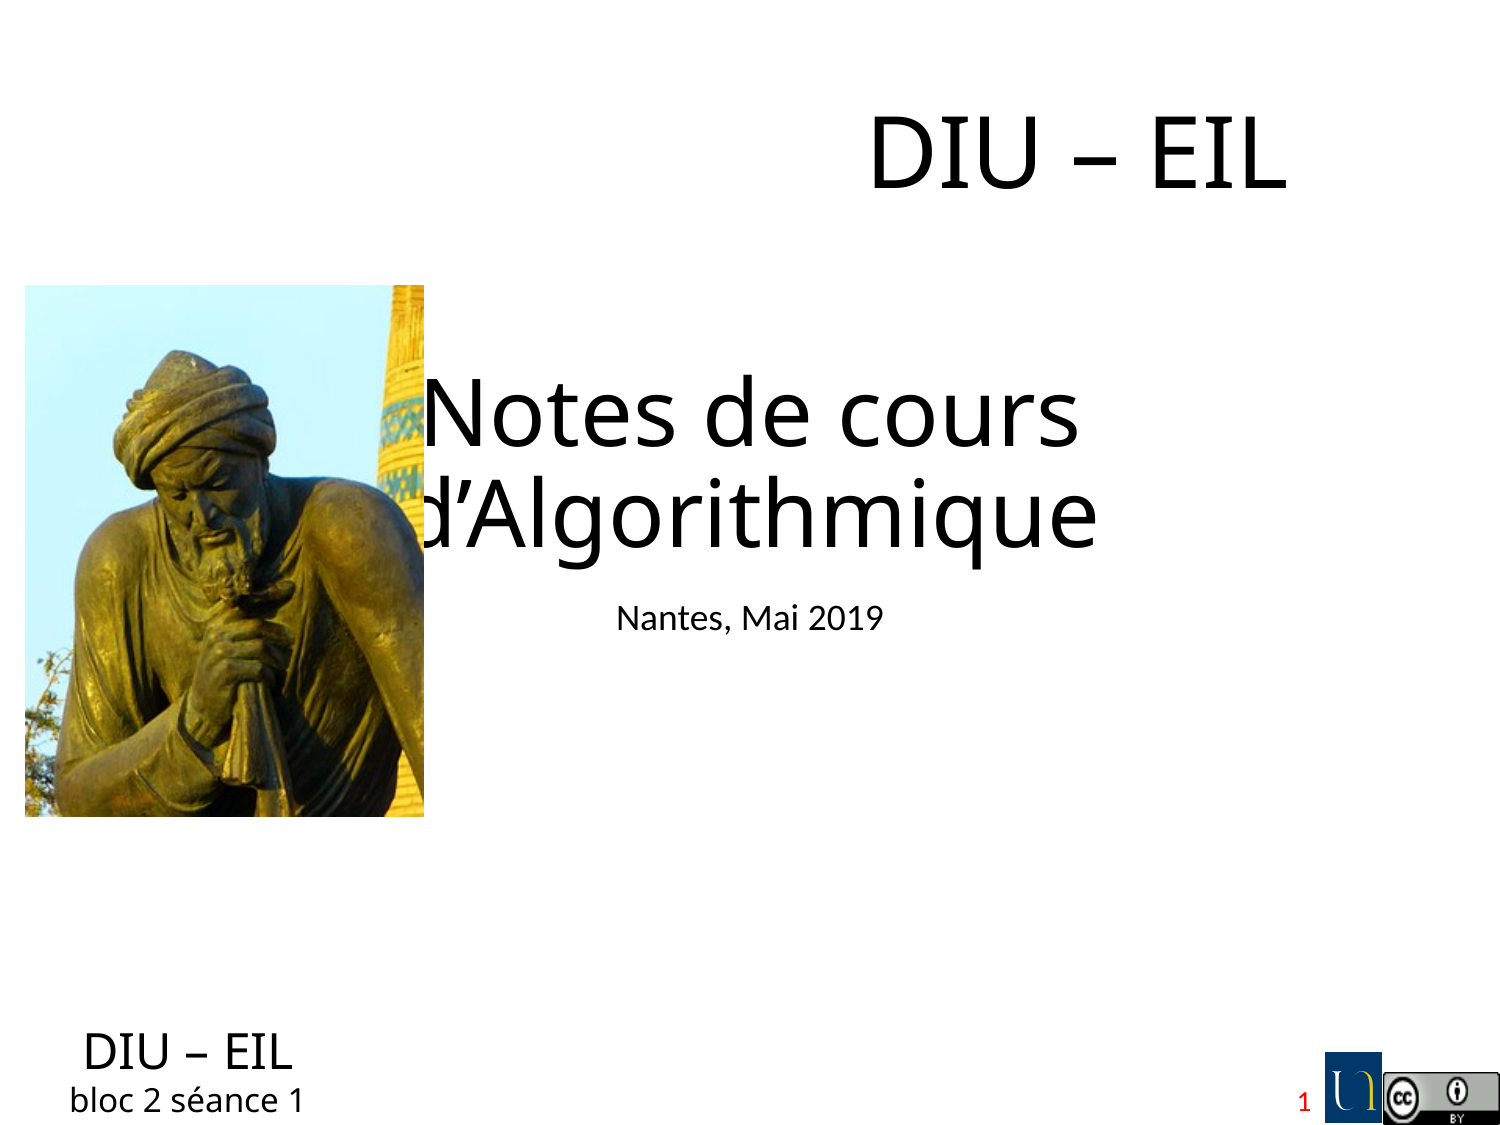

DIU – EIL
# Notes de cours d’Algorithmique
Nantes, Mai 2019